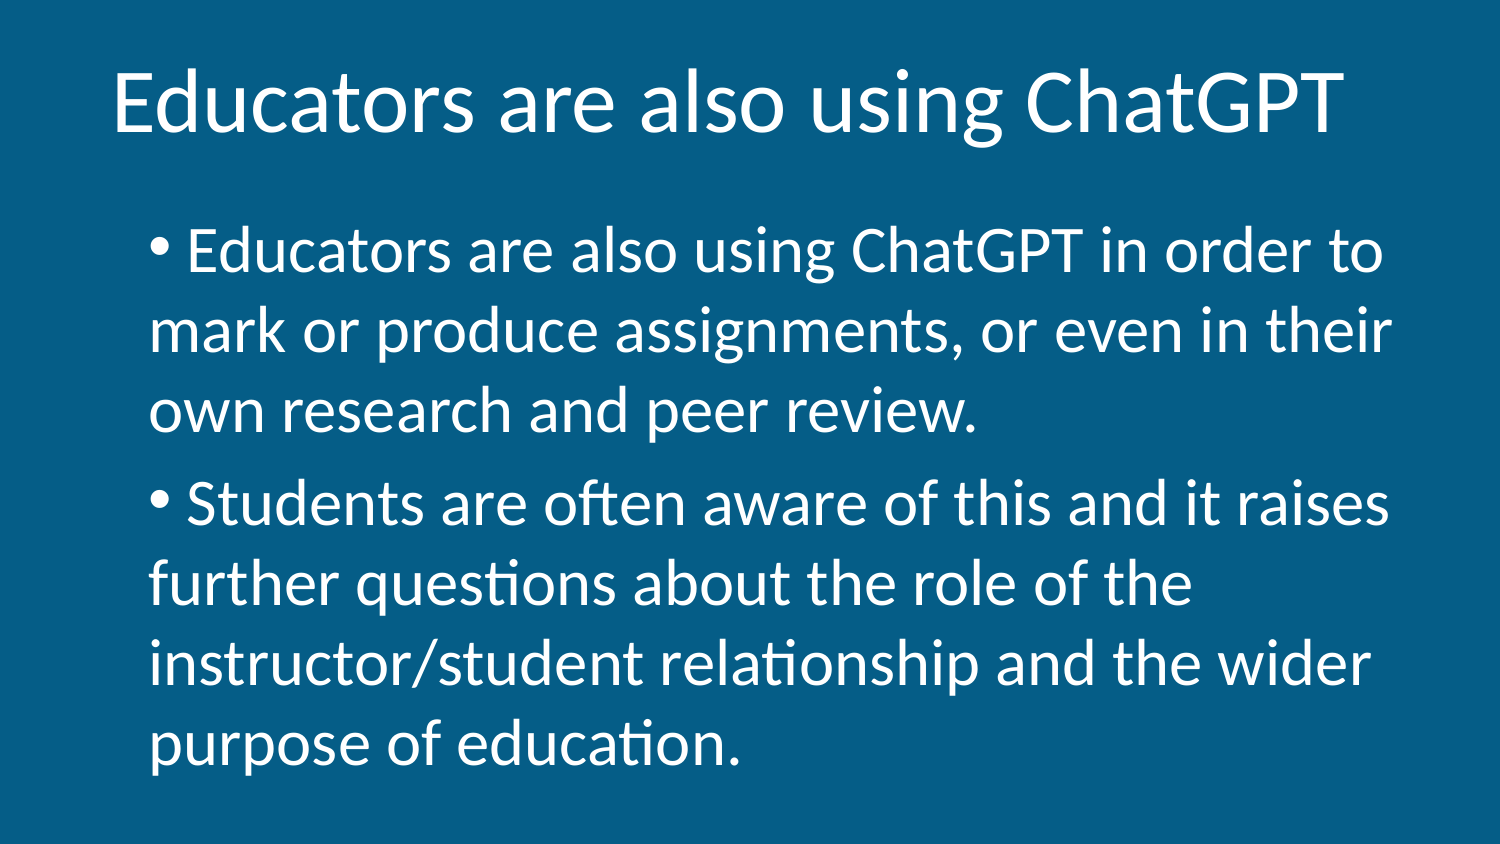

# Educators are also using ChatGPT
 Educators are also using ChatGPT in order to mark or produce assignments, or even in their own research and peer review.
 Students are often aware of this and it raises further questions about the role of the instructor/student relationship and the wider purpose of education.